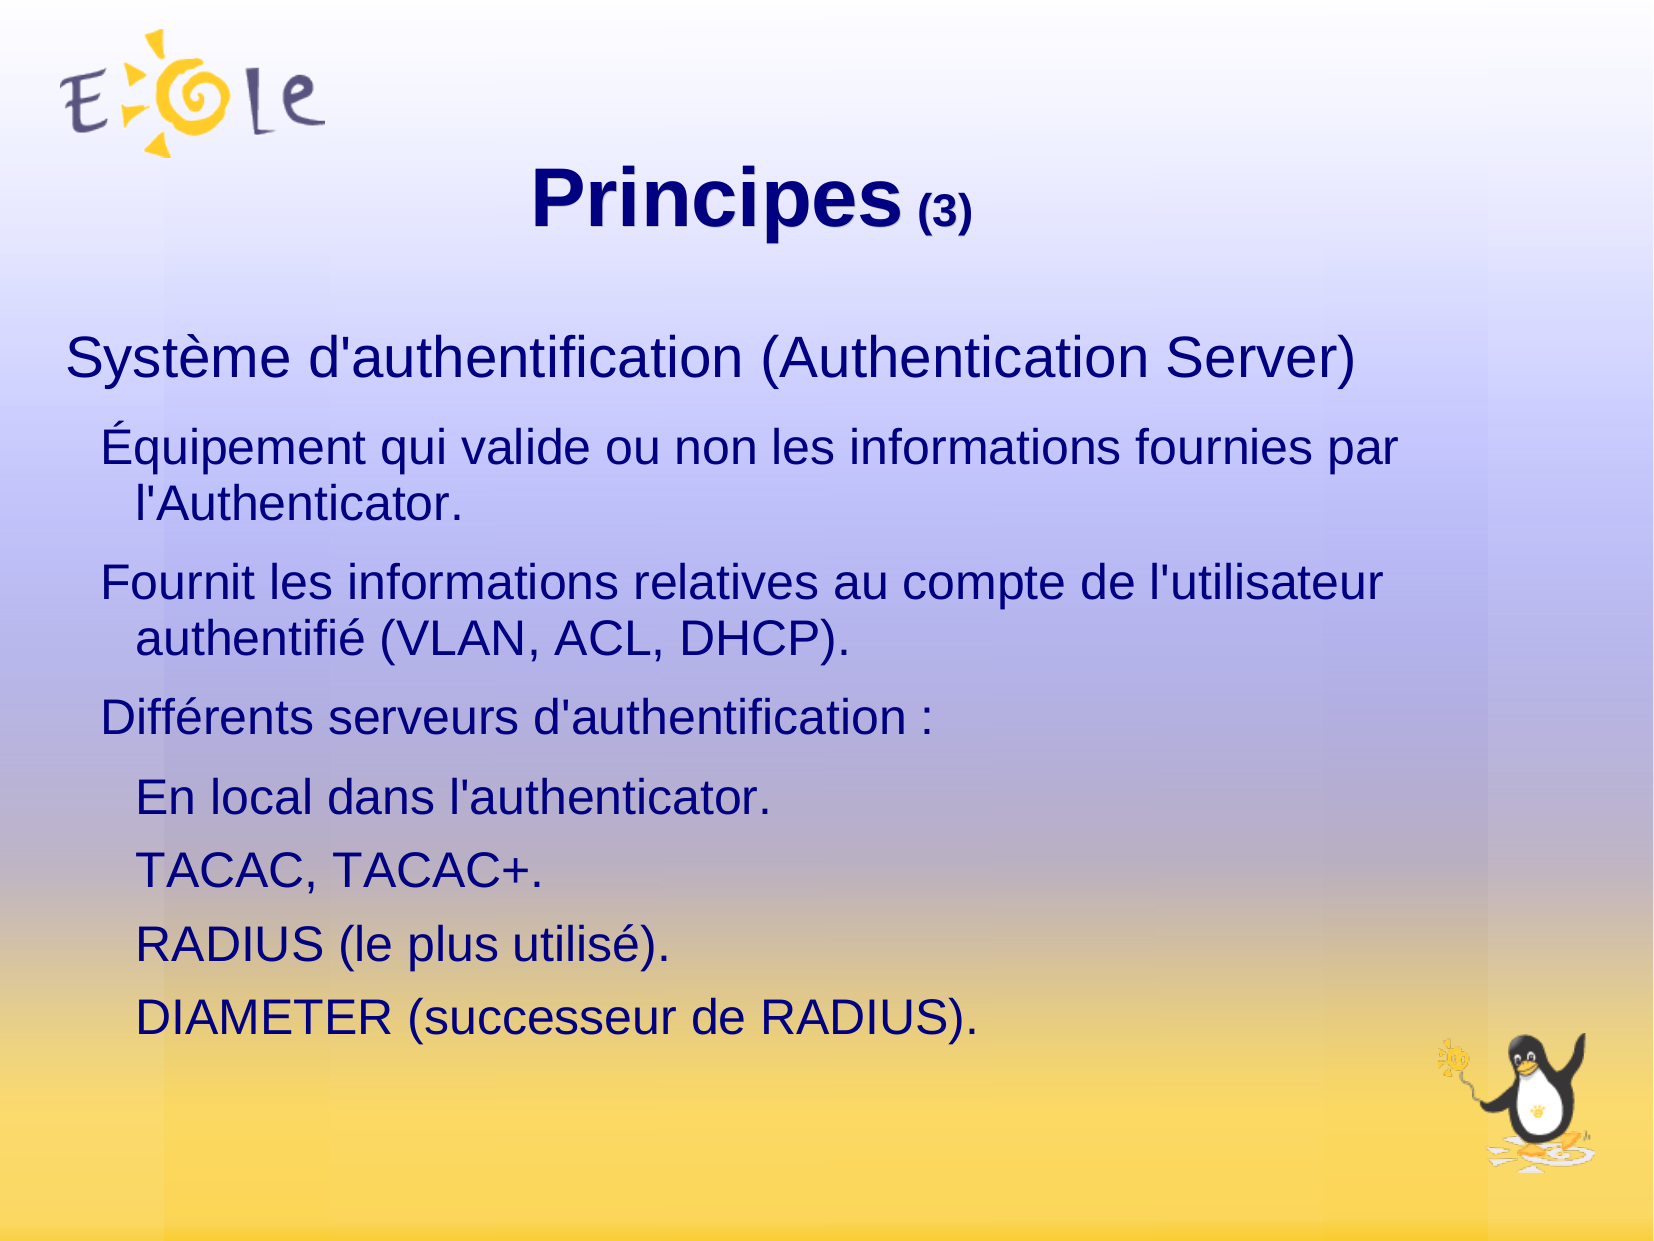

Principes (3)
# Système d'authentification (Authentication Server)
Équipement qui valide ou non les informations fournies par l'Authenticator.
Fournit les informations relatives au compte de l'utilisateur authentifié (VLAN, ACL, DHCP).
Différents serveurs d'authentification :
En local dans l'authenticator.
TACAC, TACAC+.
RADIUS (le plus utilisé).
DIAMETER (successeur de RADIUS).